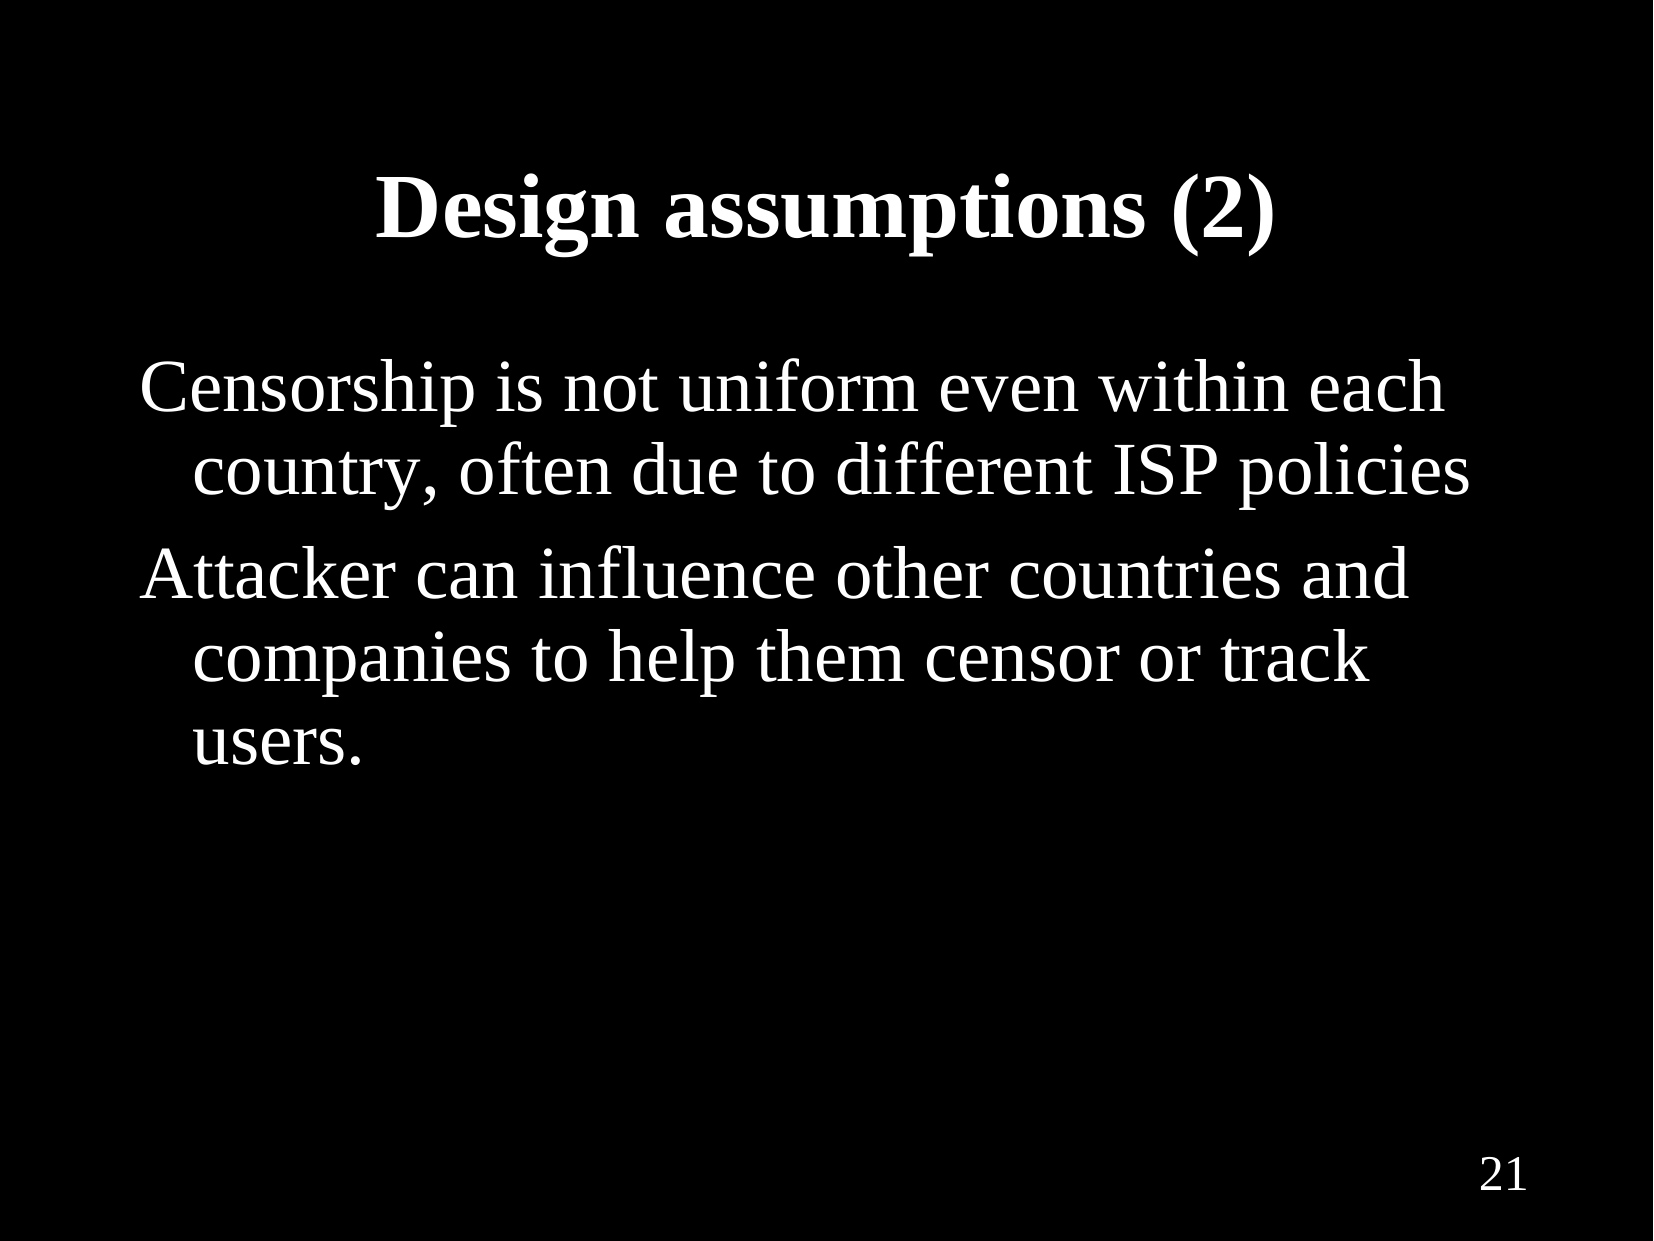

# Design assumptions (2)
Censorship is not uniform even within each country, often due to different ISP policies
Attacker can influence other countries and companies to help them censor or track users.